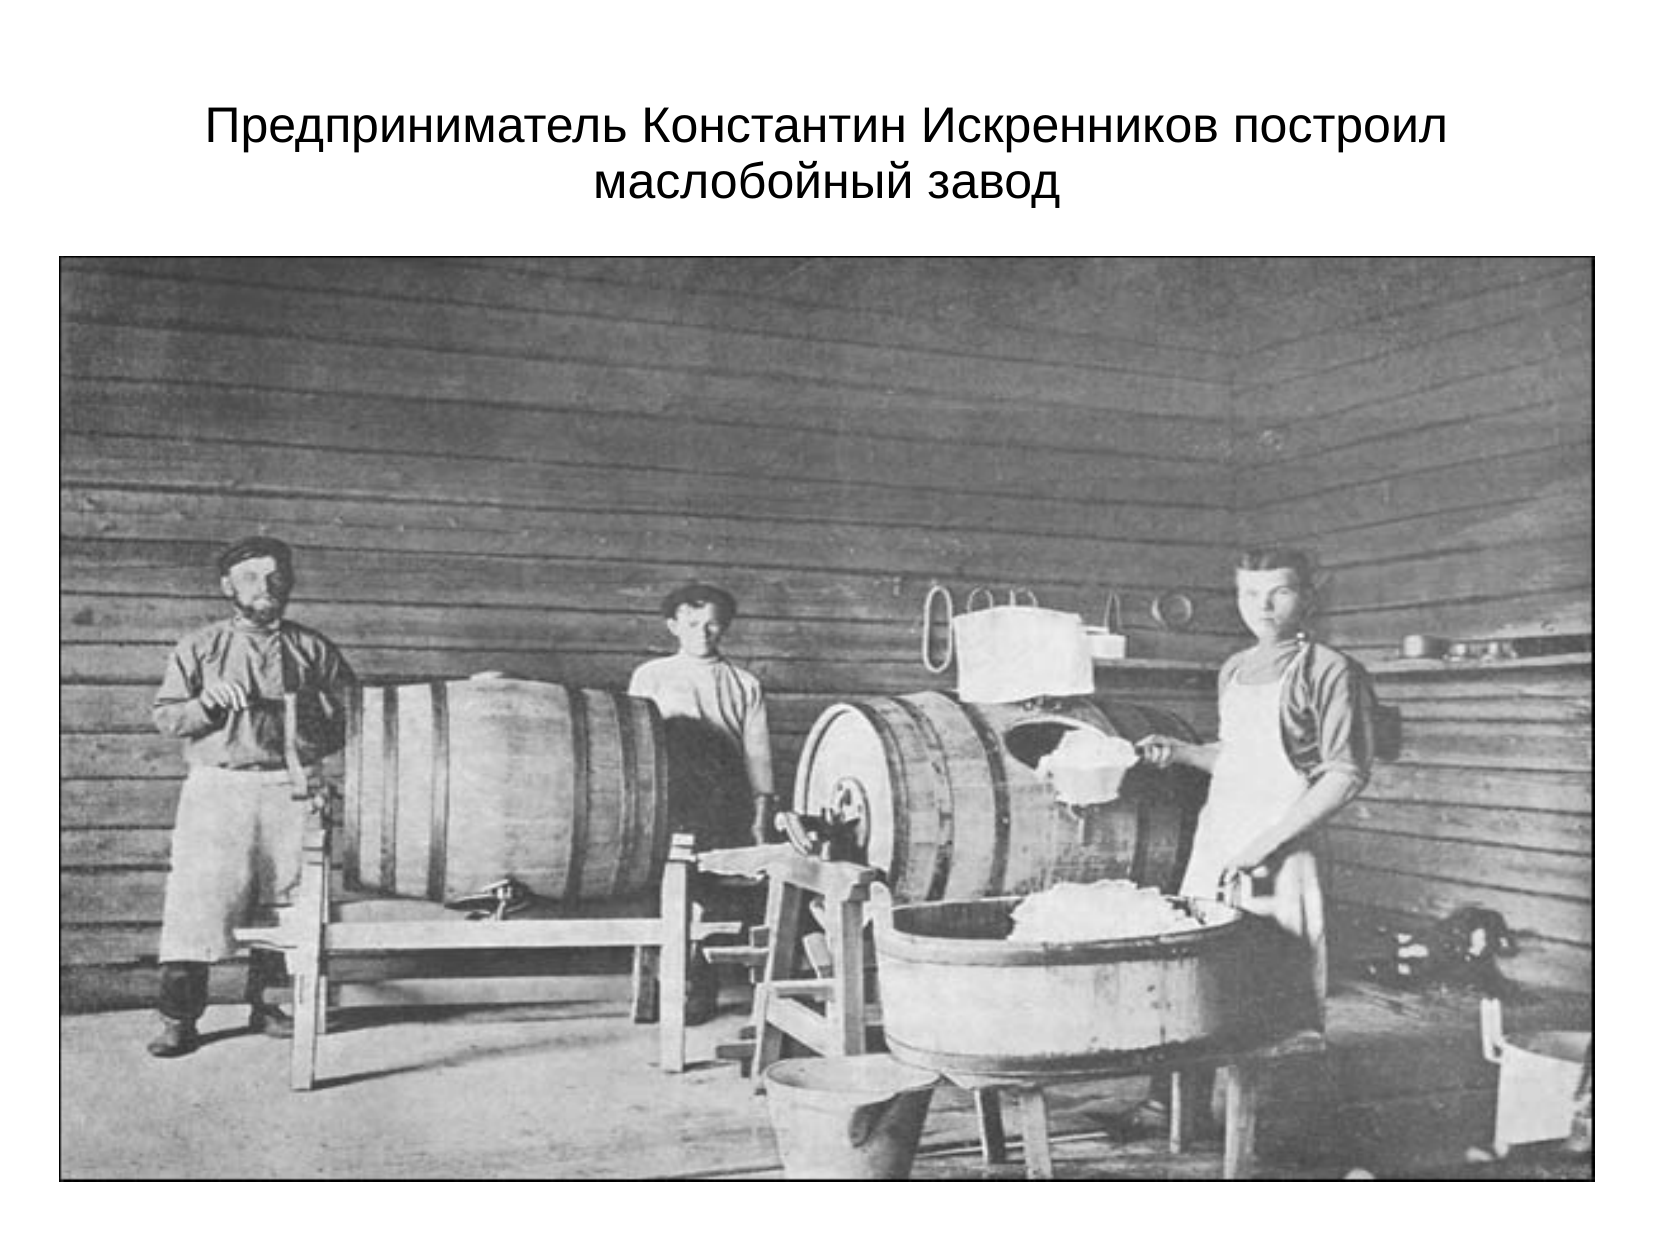

# Предприниматель Константин Искренников построил маслобойный завод